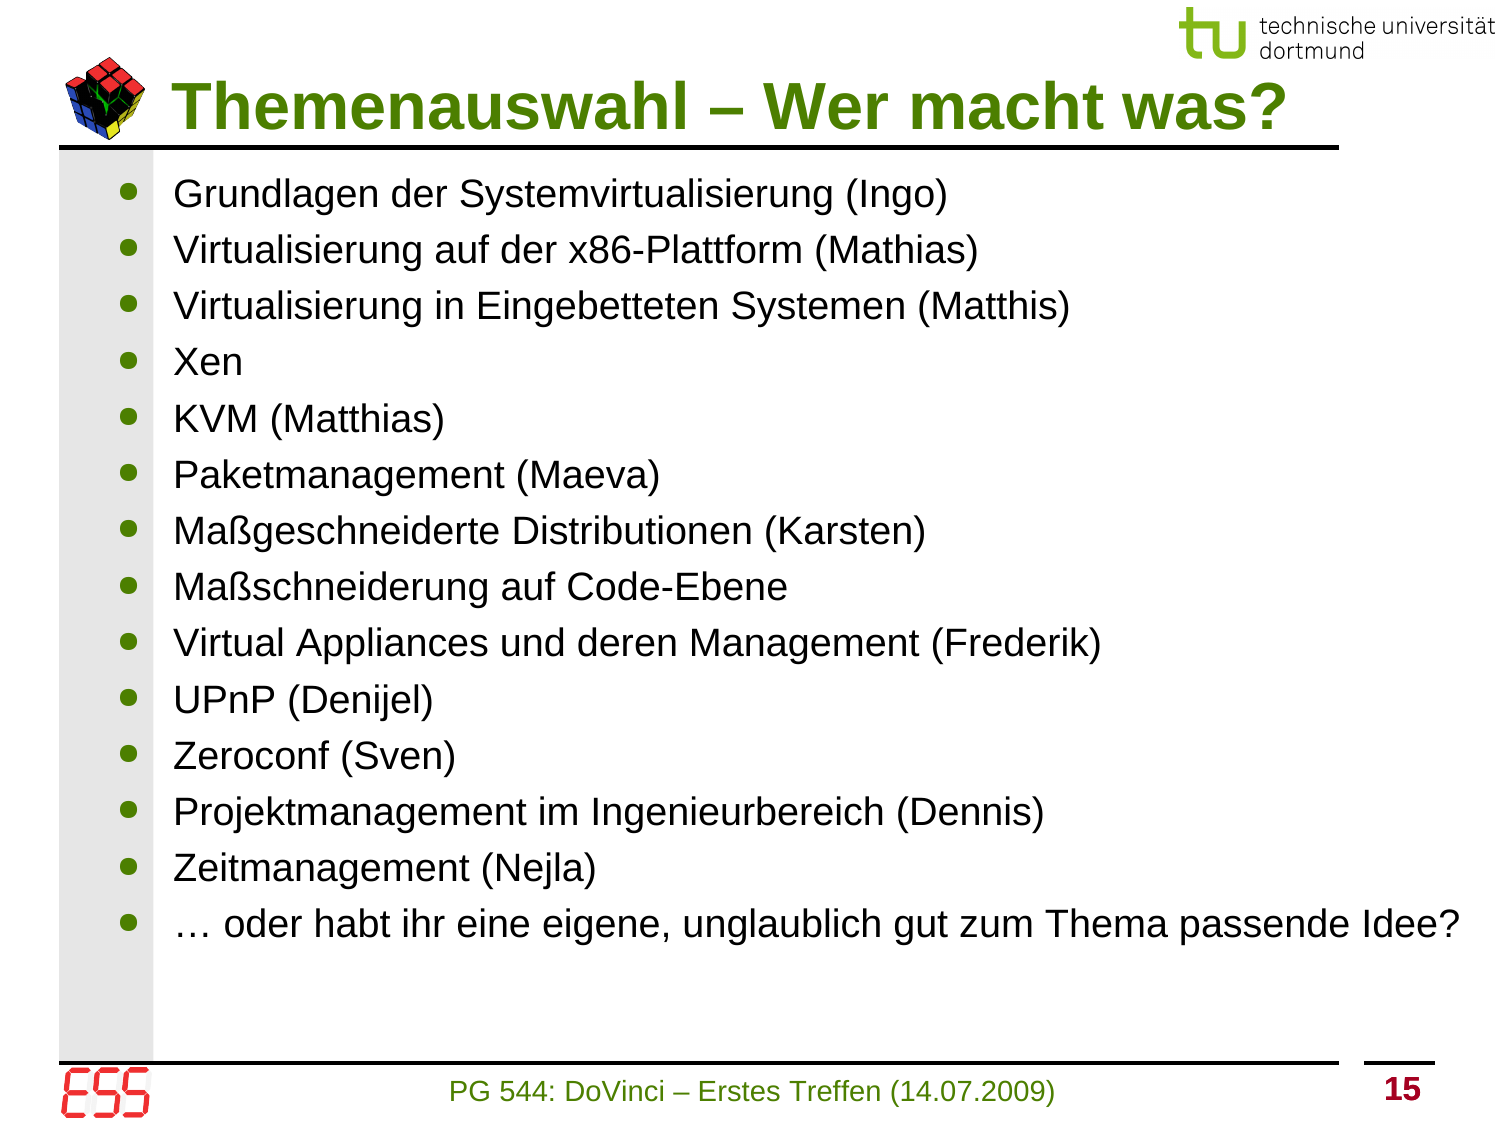

# Themenauswahl – Wer macht was?
Grundlagen der Systemvirtualisierung (Ingo)
Virtualisierung auf der x86-Plattform (Mathias)
Virtualisierung in Eingebetteten Systemen (Matthis)
Xen
KVM (Matthias)
Paketmanagement (Maeva)
Maßgeschneiderte Distributionen (Karsten)
Maßschneiderung auf Code-Ebene
Virtual Appliances und deren Management (Frederik)
UPnP (Denijel)
Zeroconf (Sven)
Projektmanagement im Ingenieurbereich (Dennis)
Zeitmanagement (Nejla)
… oder habt ihr eine eigene, unglaublich gut zum Thema passende Idee?